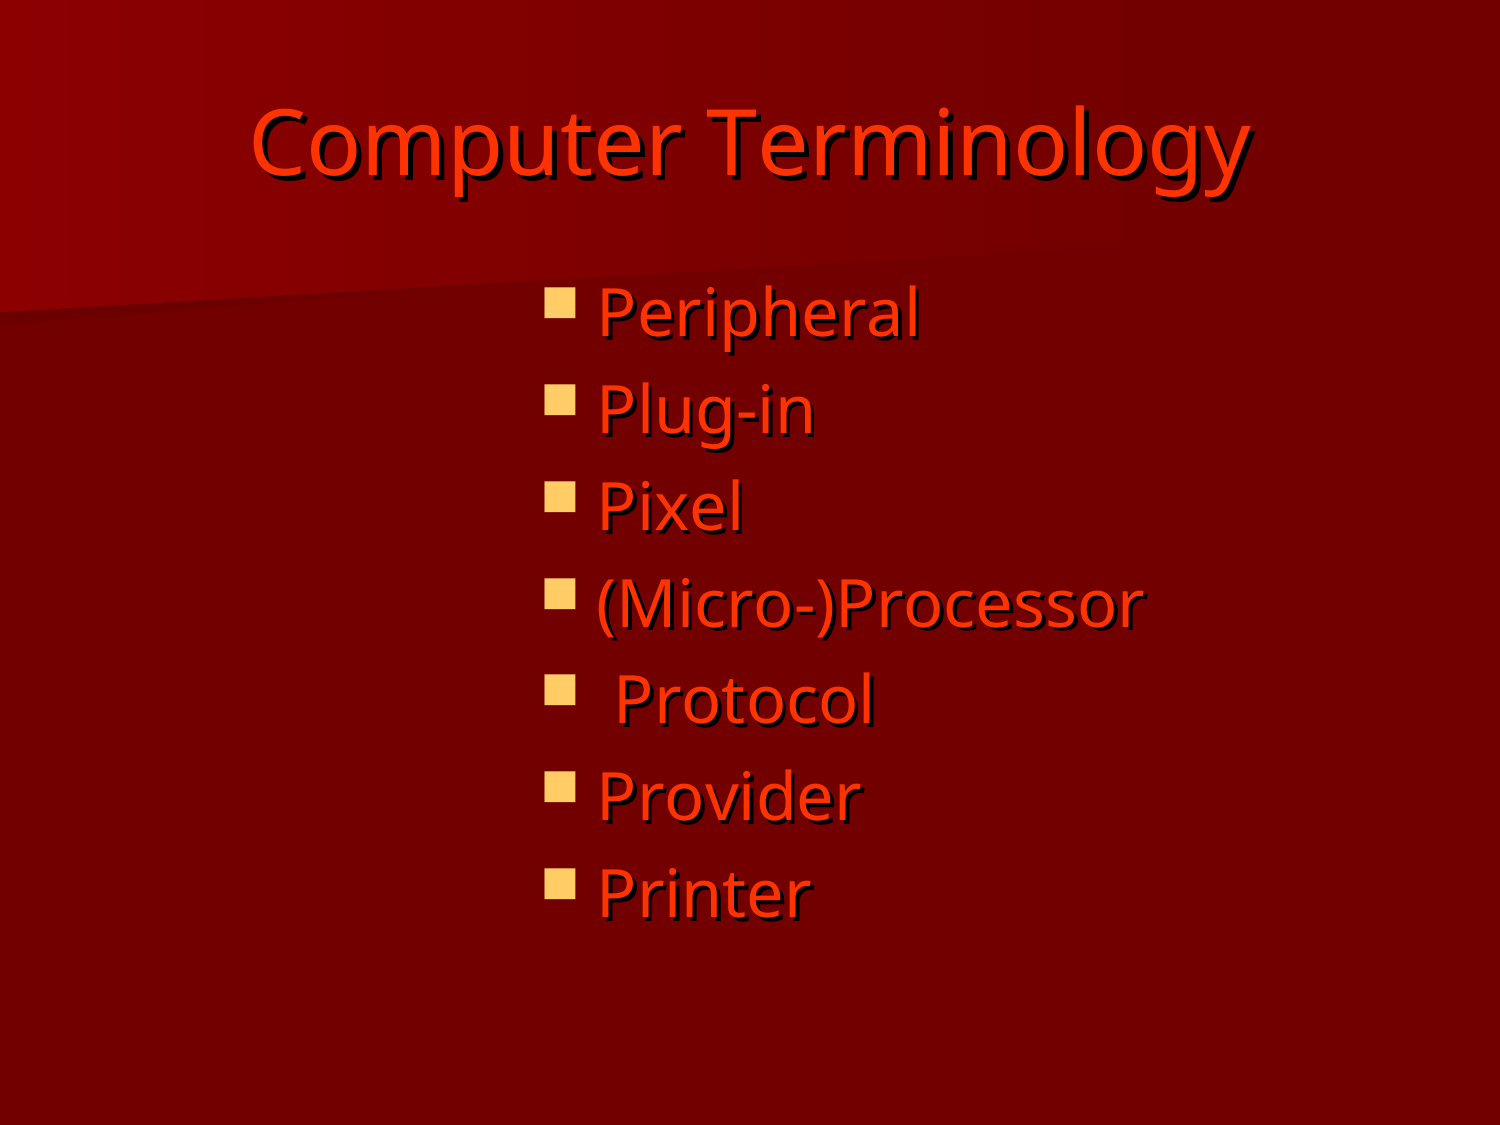

# Computer Terminology
Peripheral
Plug-in
Pixel
(Micro-)Processor
 Protocol
Provider
Printer